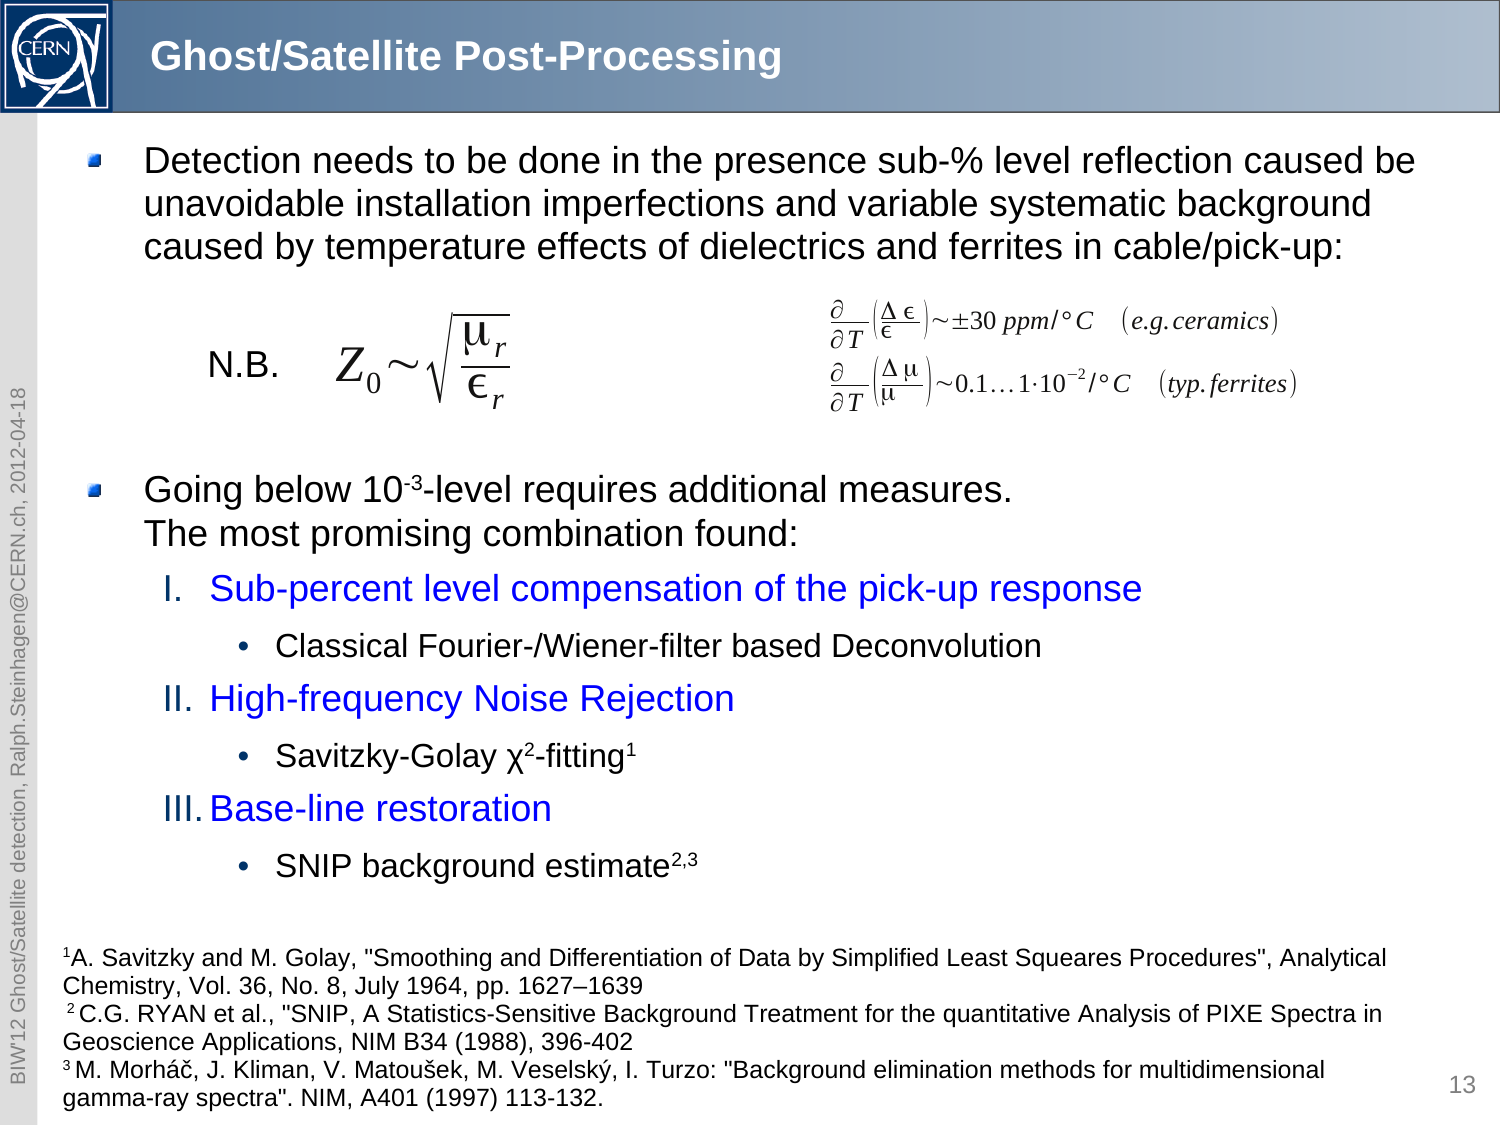

# Ghost/Satellite Post-Processing
Detection needs to be done in the presence sub-% level reflection caused be unavoidable installation imperfections and variable systematic background caused by temperature effects of dielectrics and ferrites in cable/pick-up:
Going below 10-3-level requires additional measures. 			The most promising combination found:
Sub-percent level compensation of the pick-up response
Classical Fourier-/Wiener-filter based Deconvolution
High-frequency Noise Rejection
Savitzky-Golay χ2-fitting1
Base-line restoration
SNIP background estimate2,3
N.B.
1A. Savitzky and M. Golay, "Smoothing and Differentiation of Data by Simplified Least Squeares Procedures", Analytical Chemistry, Vol. 36, No. 8, July 1964, pp. 1627–1639
 2 C.G. RYAN et al., "SNIP, A Statistics-Sensitive Background Treatment for the quantitative Analysis of PIXE Spectra in Geoscience Applications, NIM B34 (1988), 396-402
3 M. Morháč, J. Kliman, V. Matoušek, M. Veselský, I. Turzo: "Background elimination methods for multidimensional gamma-ray spectra". NIM, A401 (1997) 113-132.